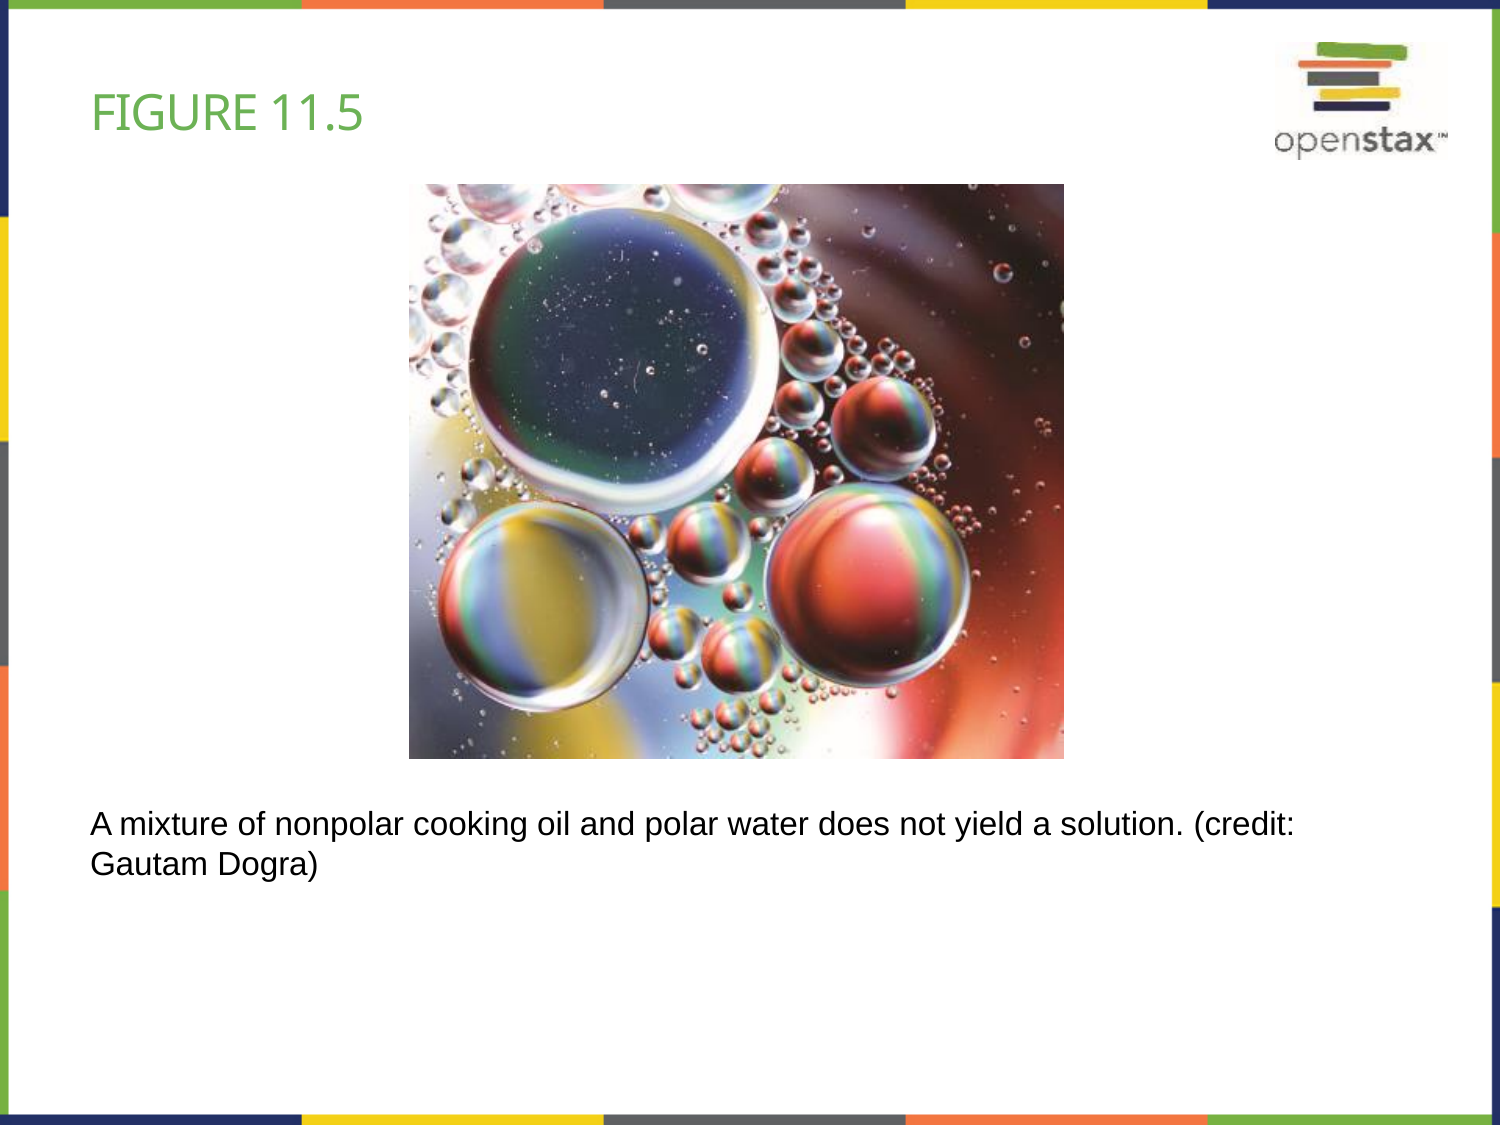

# Figure 11.5
A mixture of nonpolar cooking oil and polar water does not yield a solution. (credit: Gautam Dogra)